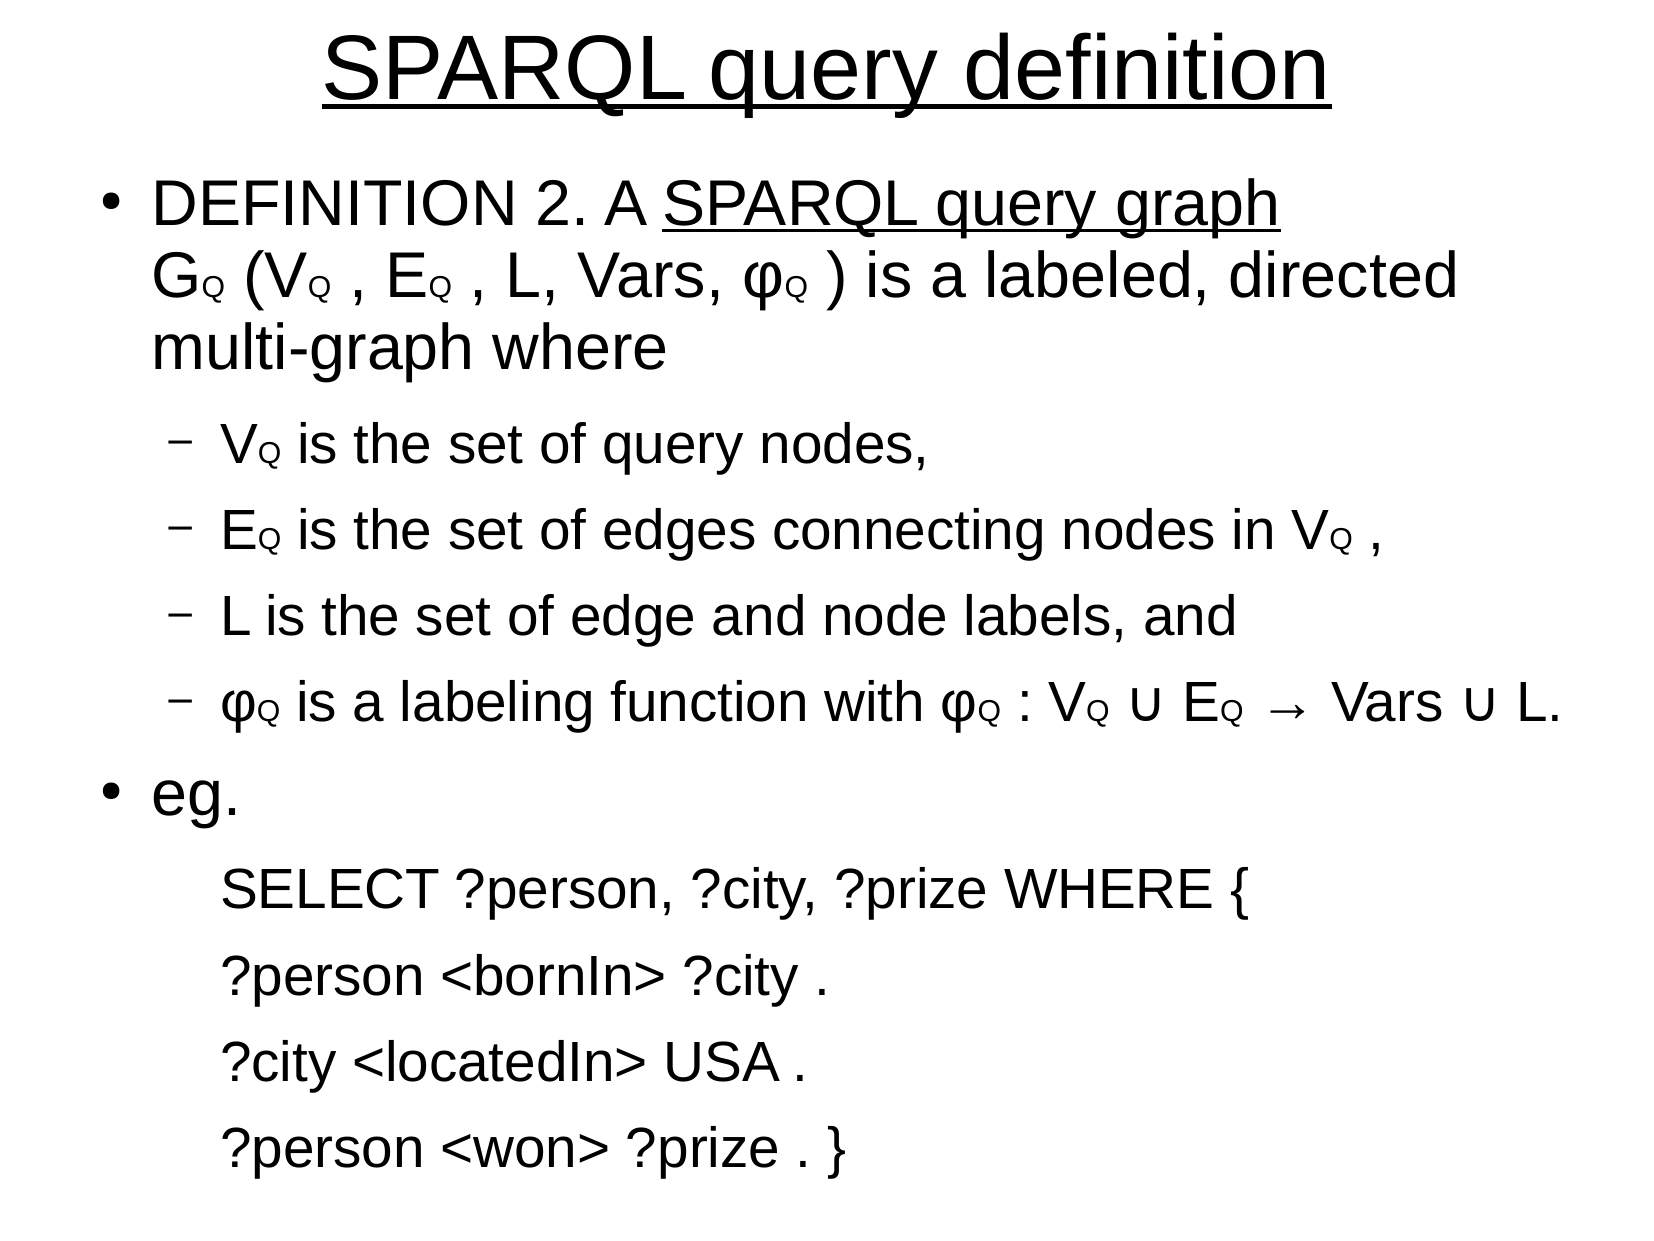

# SPARQL query definition
DEFINITION 2. A SPARQL query graph
GQ (VQ , EQ , L, Vars, φQ ) is a labeled, directed multi-graph where
VQ is the set of query nodes,
EQ is the set of edges connecting nodes in VQ ,
L is the set of edge and node labels, and
φQ is a labeling function with φQ : VQ ∪ EQ → Vars ∪ L.
eg.
SELECT ?person, ?city, ?prize WHERE {
?person <bornIn> ?city .
?city <locatedIn> USA .
?person <won> ?prize . }